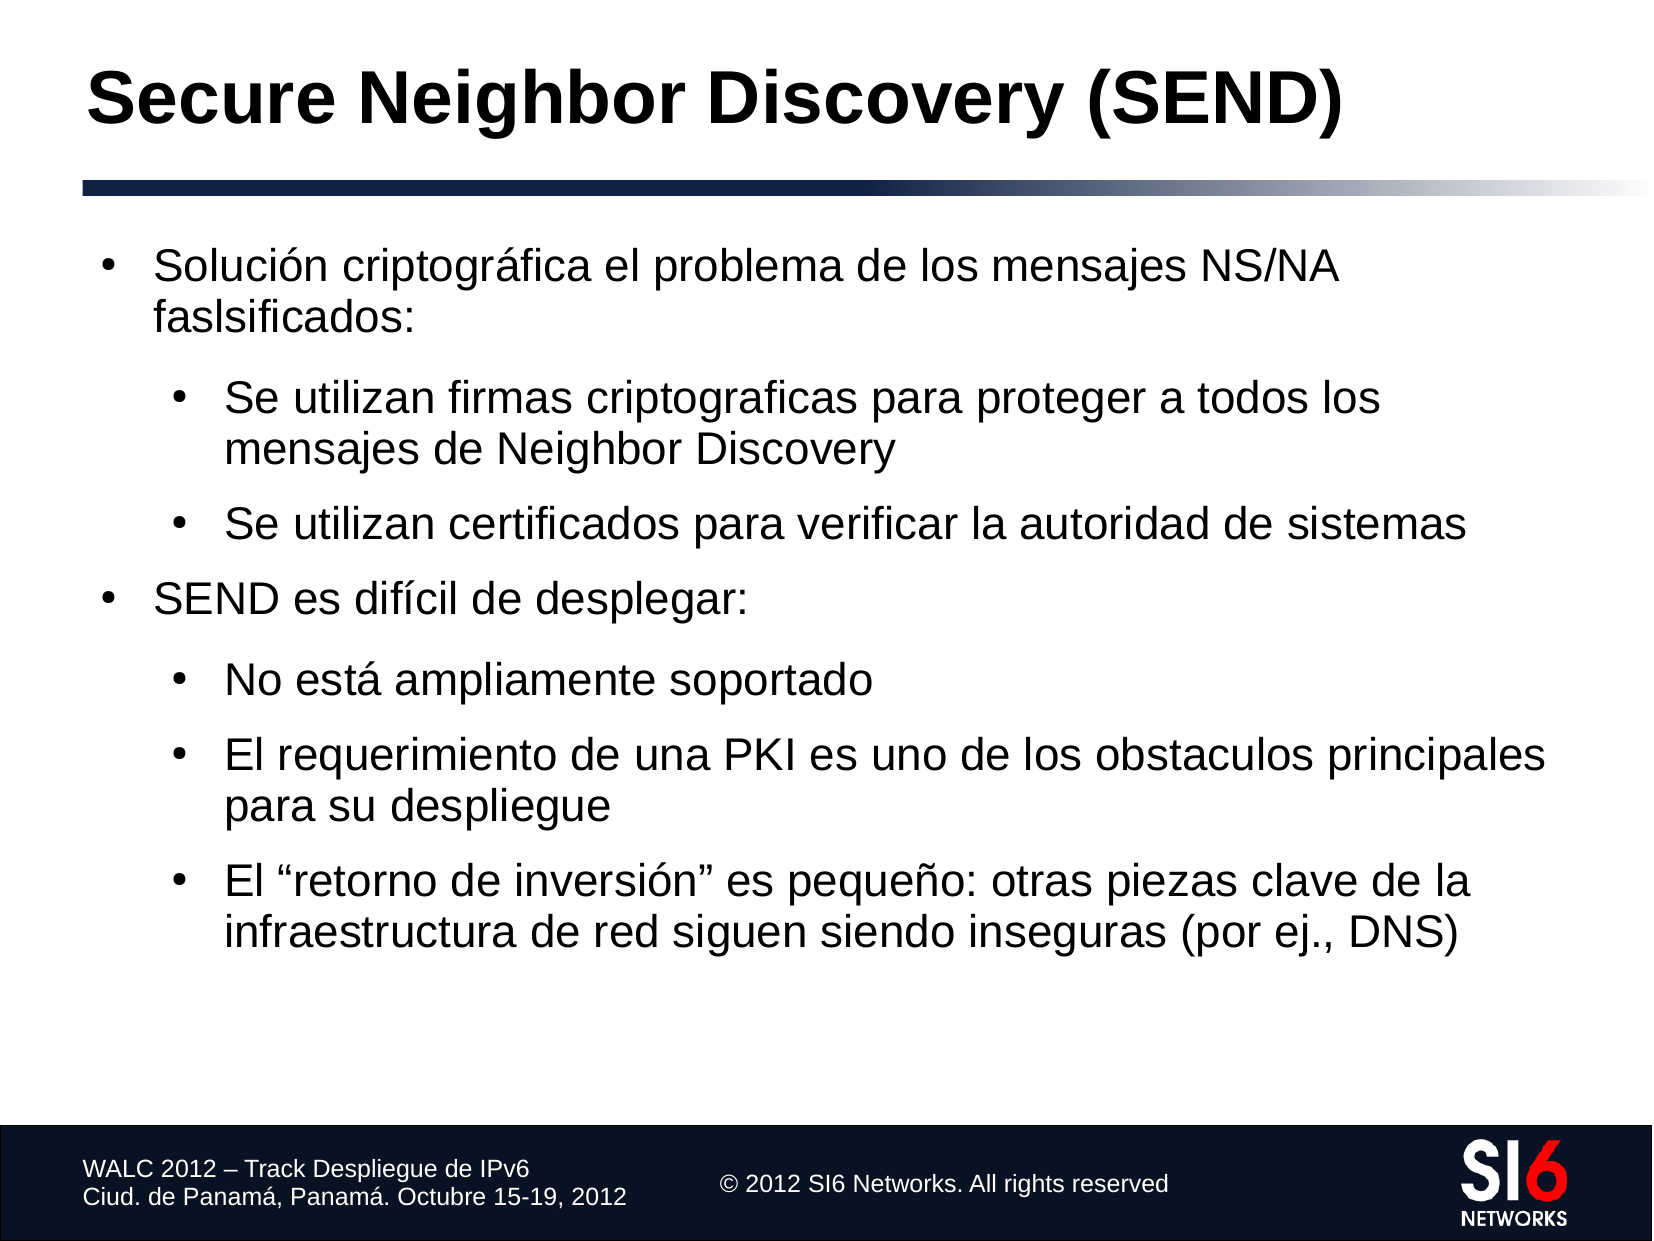

# Secure Neighbor Discovery (SEND)
Solución criptográfica el problema de los mensajes NS/NA faslsificados:
Se utilizan firmas criptograficas para proteger a todos los mensajes de Neighbor Discovery
Se utilizan certificados para verificar la autoridad de sistemas
SEND es difícil de desplegar:
No está ampliamente soportado
El requerimiento de una PKI es uno de los obstaculos principales para su despliegue
El “retorno de inversión” es pequeño: otras piezas clave de la infraestructura de red siguen siendo inseguras (por ej., DNS)
Congreso de Seguridad en Computo 2011